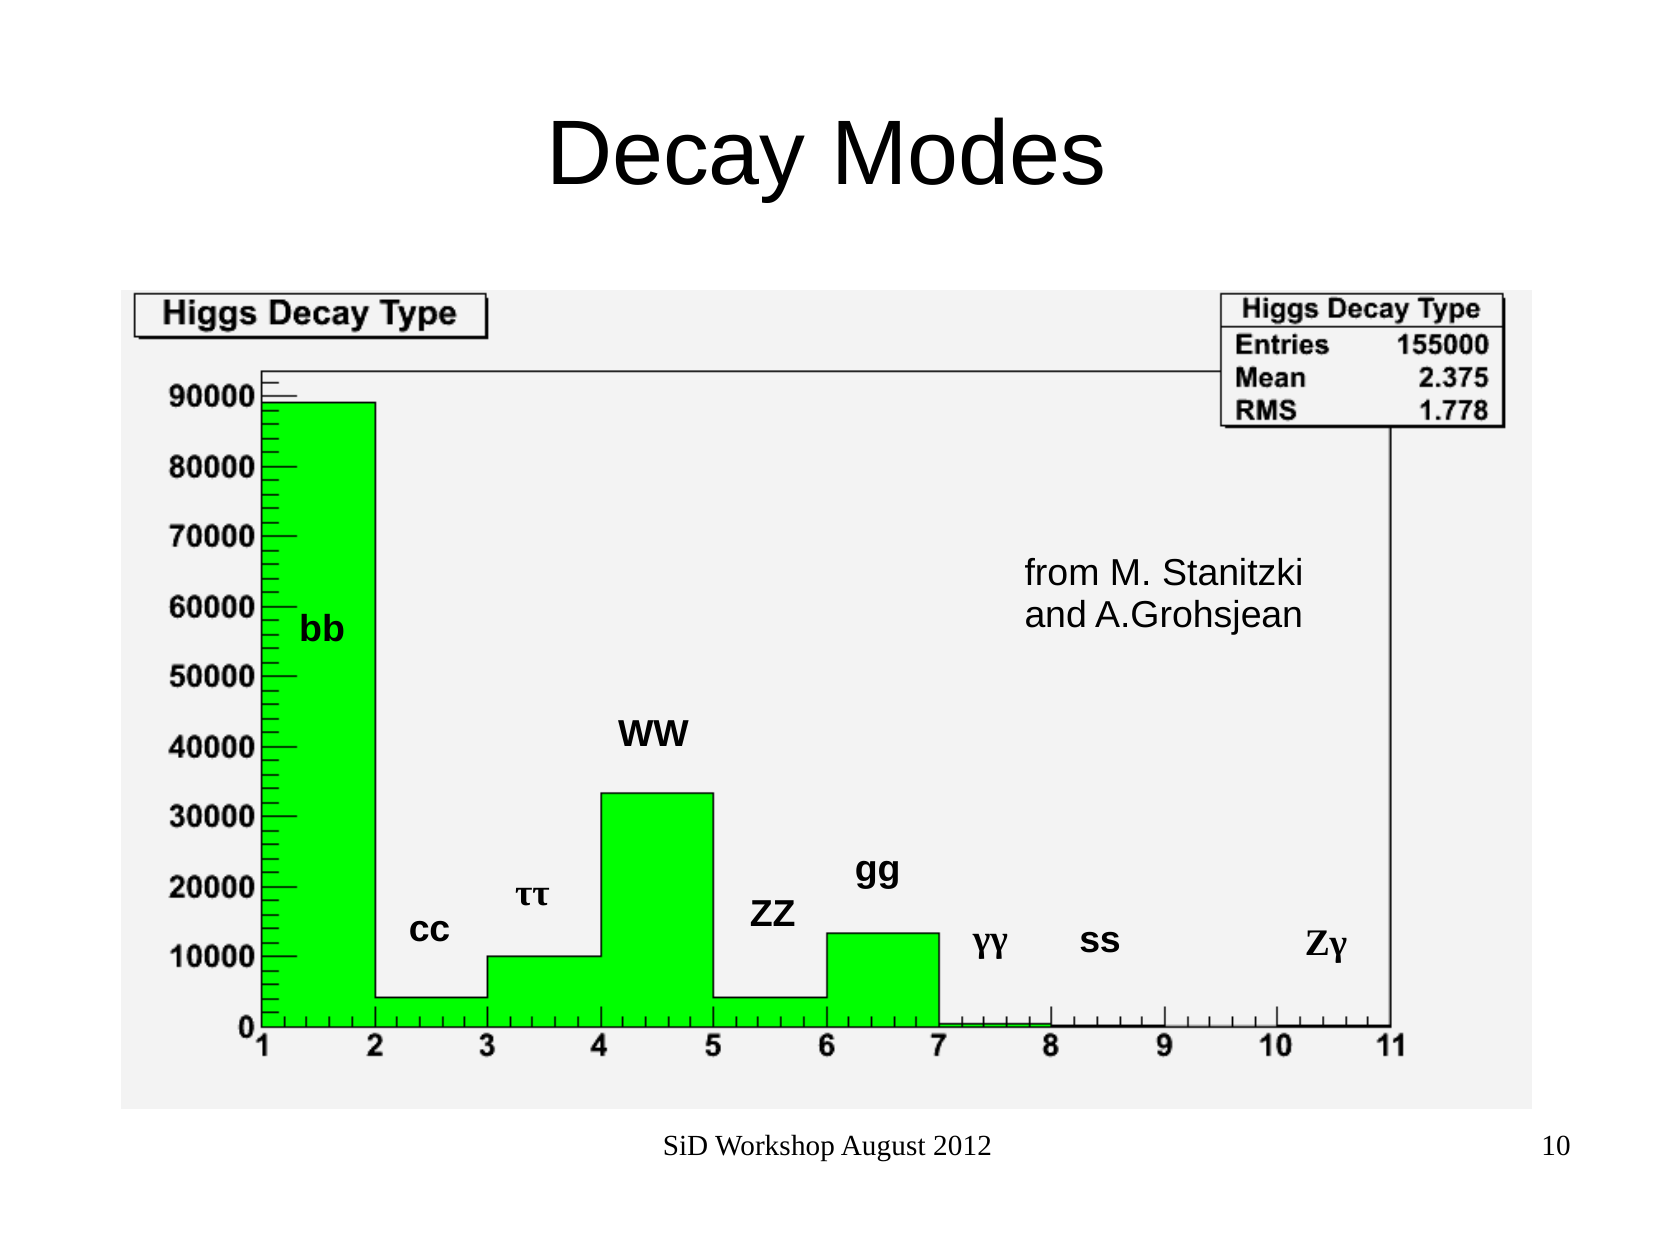

# Decay Modes
from M. Stanitzki
and A.Grohsjean
bb
WW
gg
ττ
ZZ
cc
γγ
ss
Zγ
SiD Workshop August 2012
10